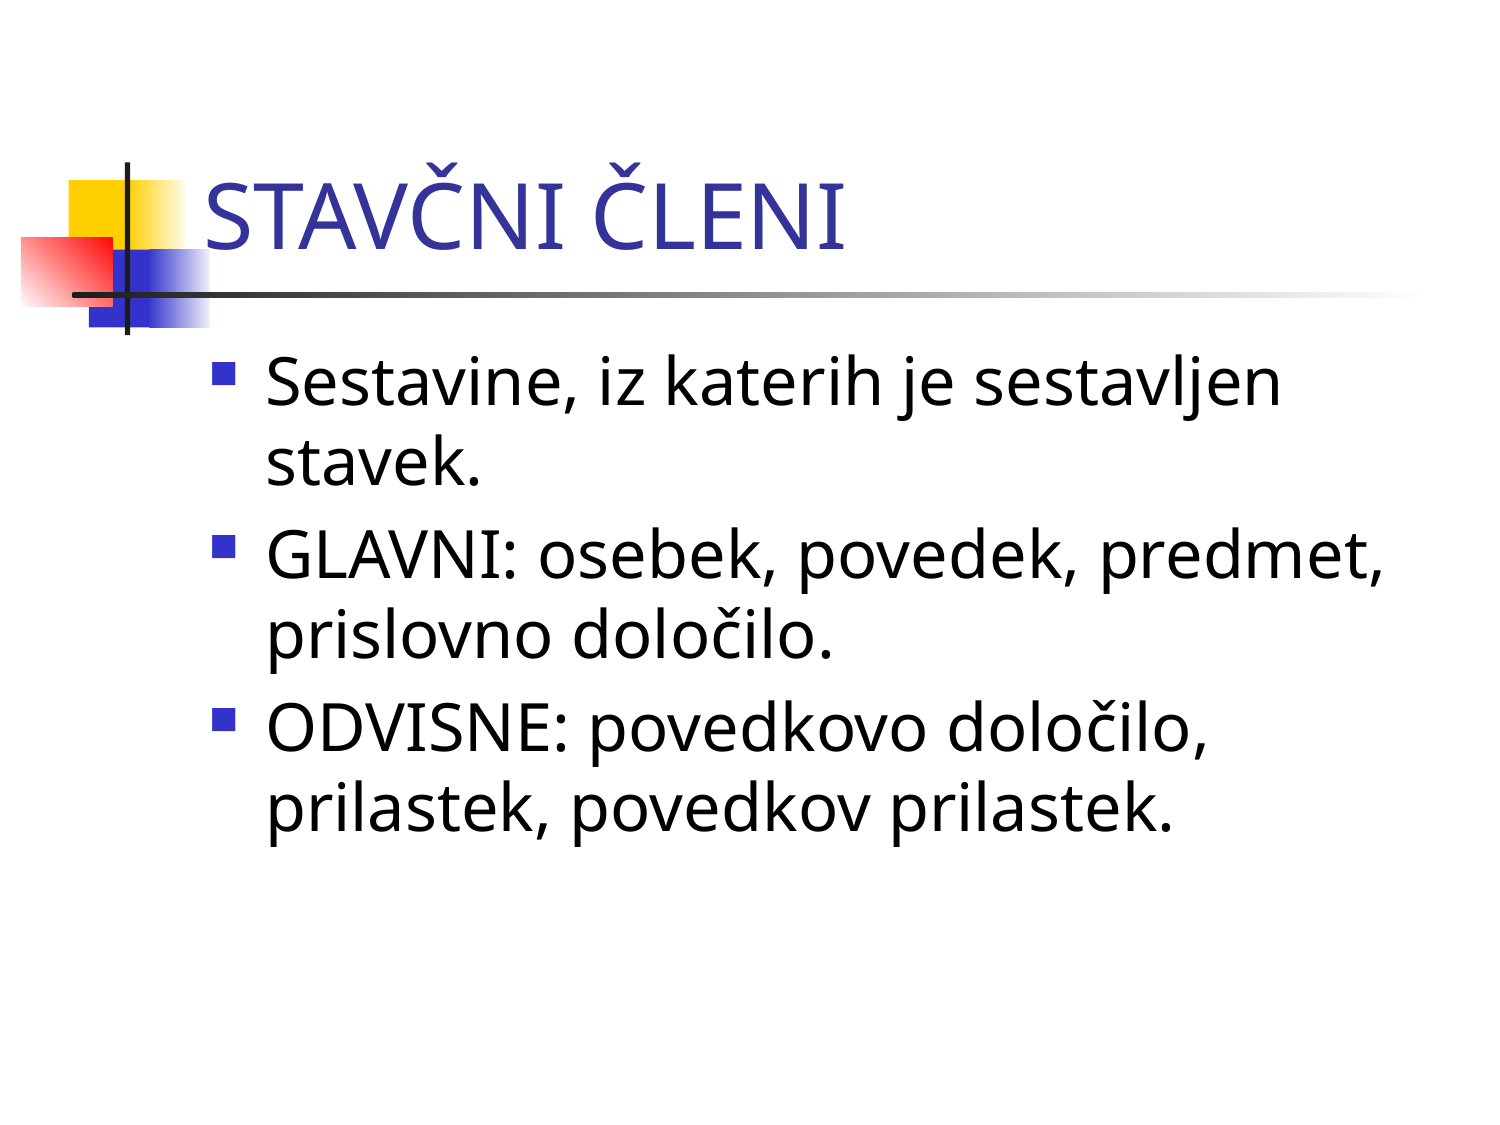

# STAVČNI ČLENI
Sestavine, iz katerih je sestavljen stavek.
GLAVNI: osebek, povedek, predmet, prislovno določilo.
ODVISNE: povedkovo določilo, prilastek, povedkov prilastek.